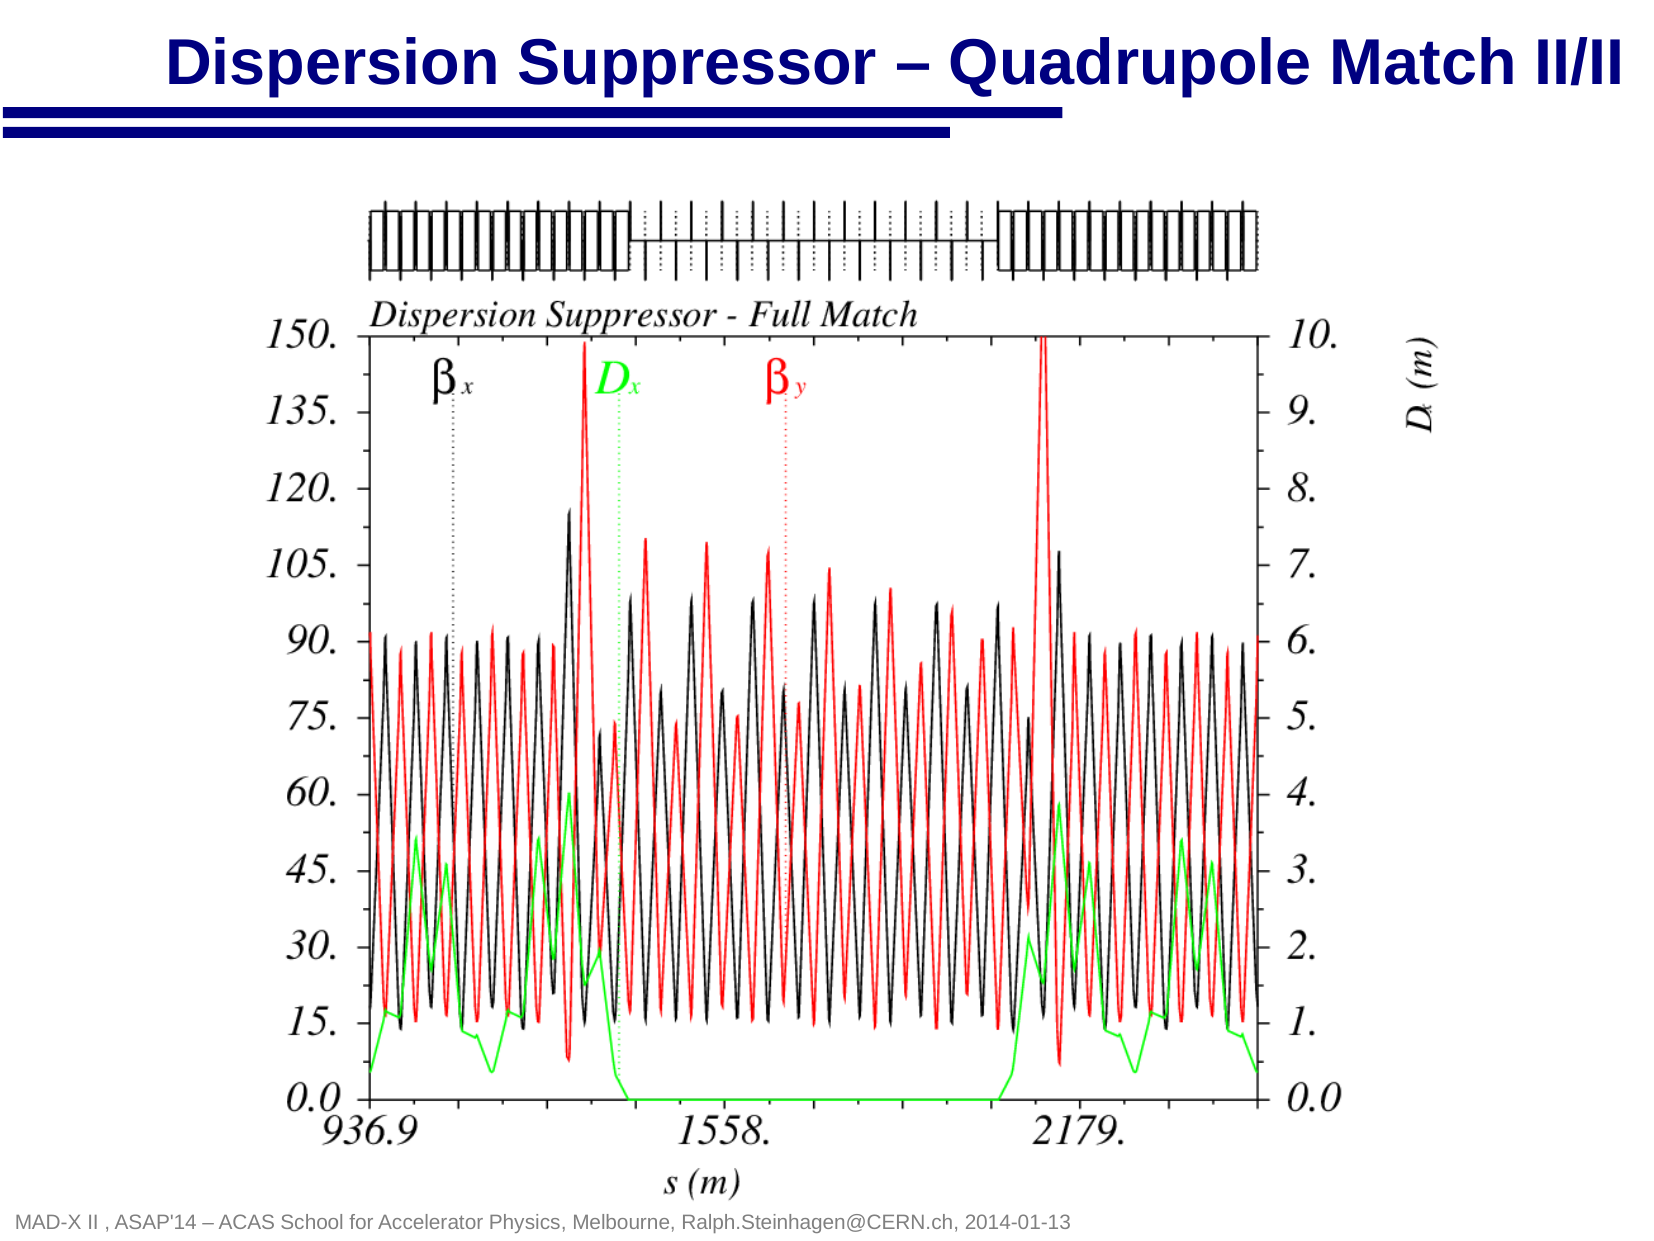

# Dispersion Suppressor – Quadrupole Match II/II